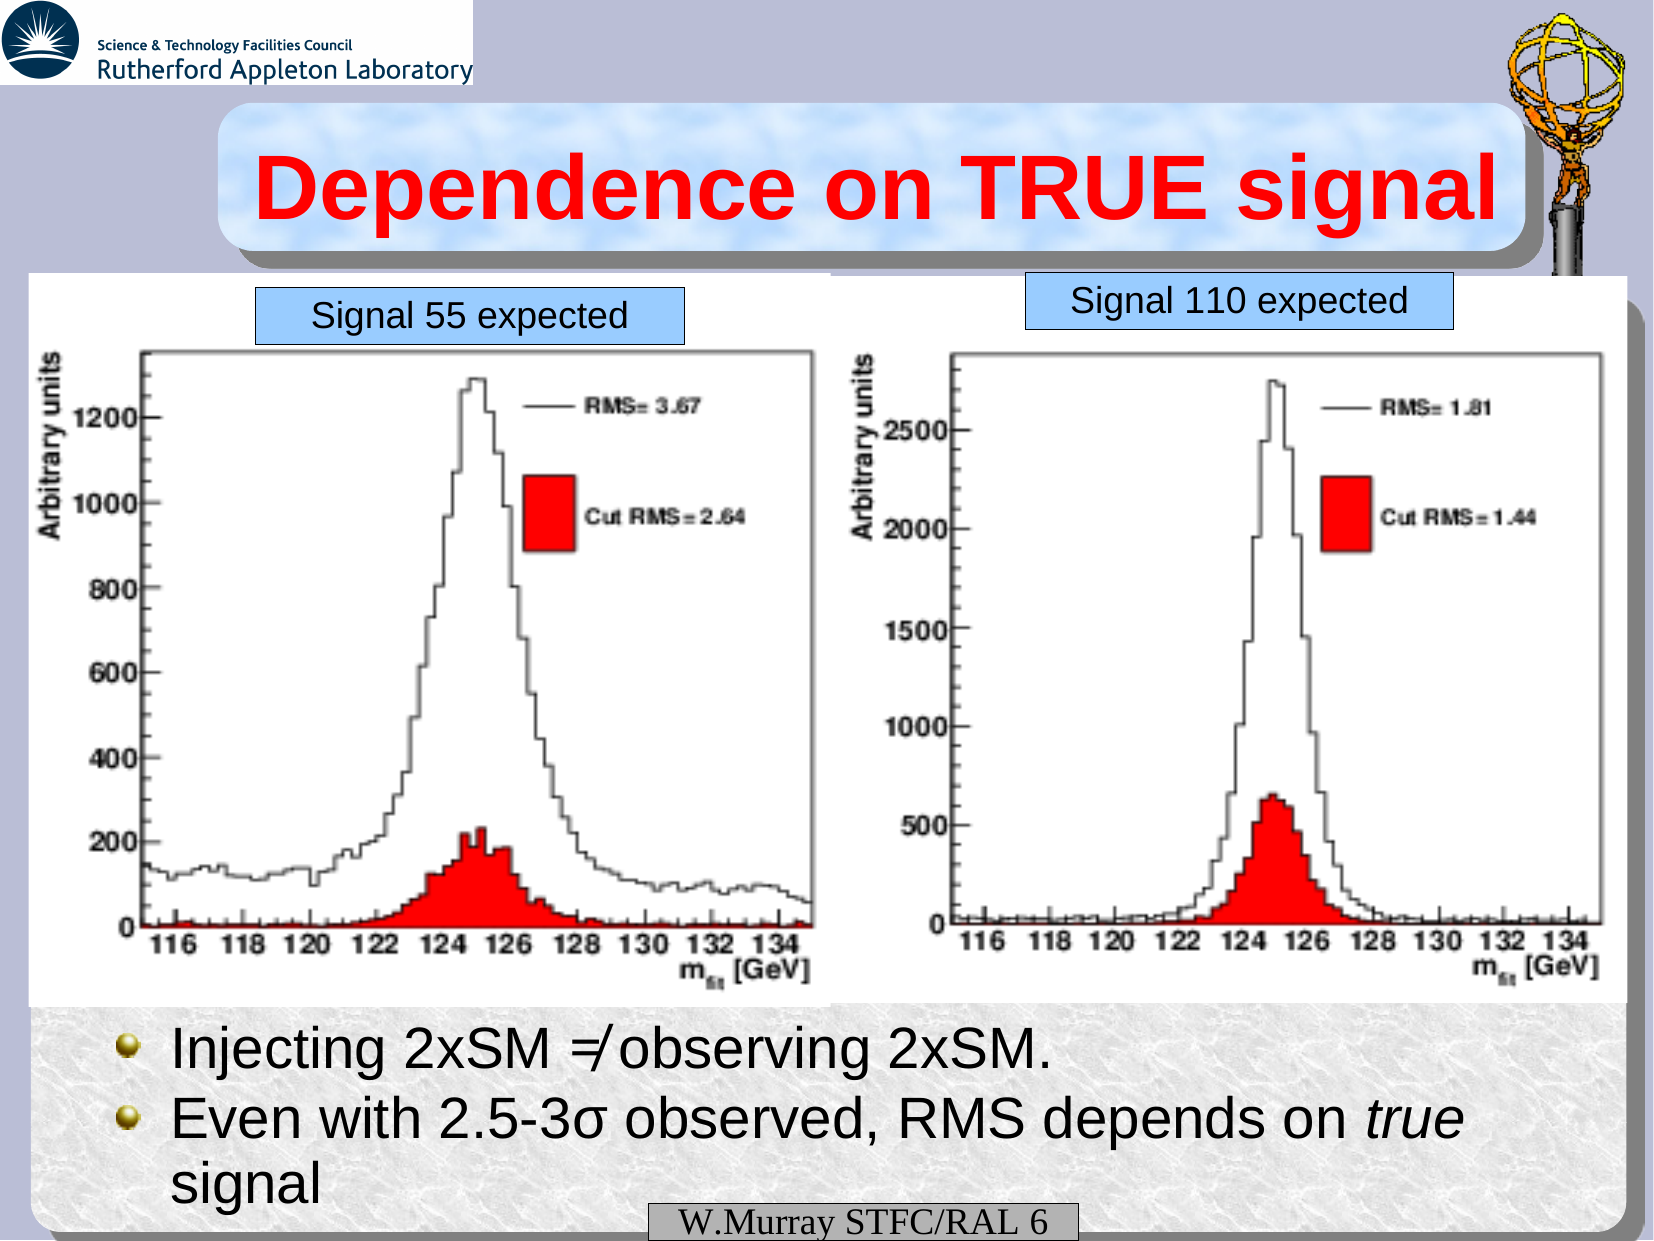

# Dependence on TRUE signal
Signal 110 expected
Signal 55 expected
Injecting 2xSM ≠ observing 2xSM.
Even with 2.5-3σ observed, RMS depends on true signal